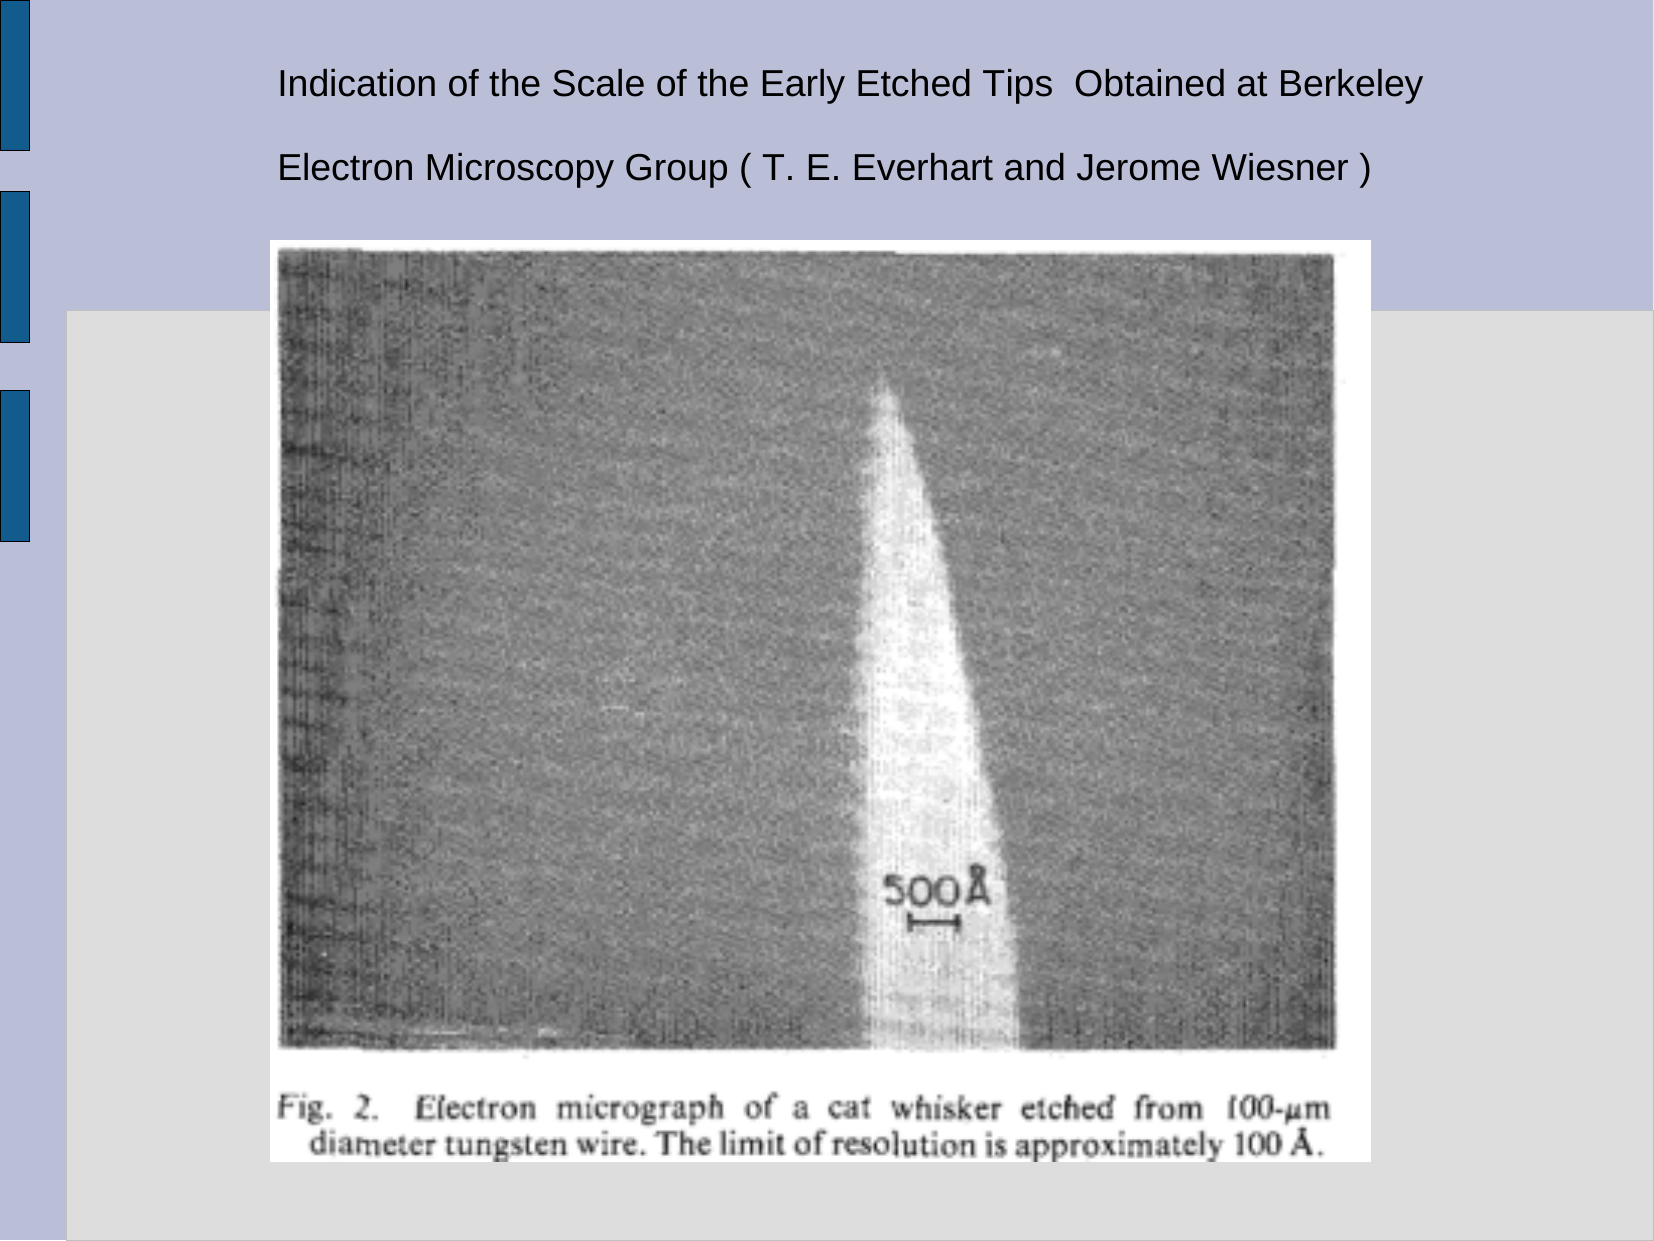

Indication of the Scale of the Early Etched Tips Obtained at Berkeley
Electron Microscopy Group ( T. E. Everhart and Jerome Wiesner )